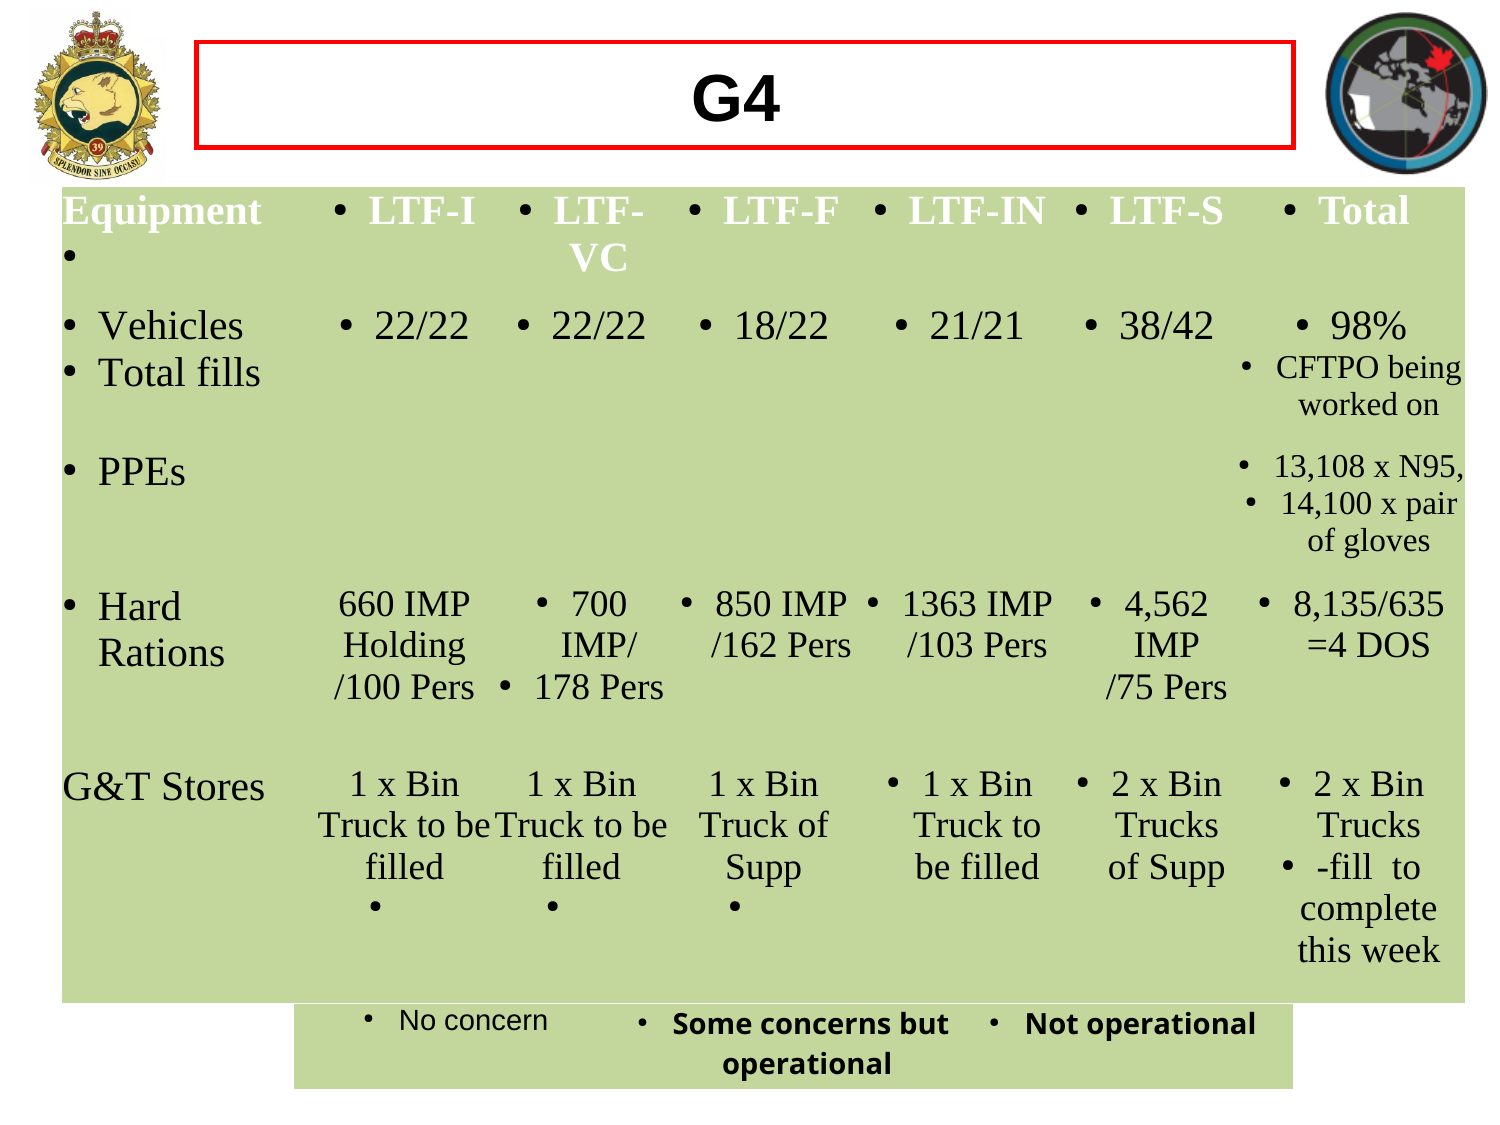

# G4
| Equipment | LTF-I | LTF-VC | LTF-F | LTF-IN | LTF-S | Total |
| --- | --- | --- | --- | --- | --- | --- |
| Vehicles Total fills | 22/22 | 22/22 | 18/22 | 21/21 | 38/42 | 98% CFTPO being worked on |
| PPEs | | | | | | 13,108 x N95, 14,100 x pair of gloves |
| Hard Rations | 660 IMP Holding /100 Pers | 700 IMP/ 178 Pers | 850 IMP /162 Pers | 1363 IMP /103 Pers | 4,562 IMP /75 Pers | 8,135/635 =4 DOS |
| G&T Stores | 1 x Bin Truck to be filled | 1 x Bin Truck to be filled | 1 x Bin Truck of Supp | 1 x Bin Truck to be filled | 2 x Bin Trucks of Supp | 2 x Bin Trucks -fill to complete this week |
| No concern | Some concerns but operational | Not operational |
| --- | --- | --- |